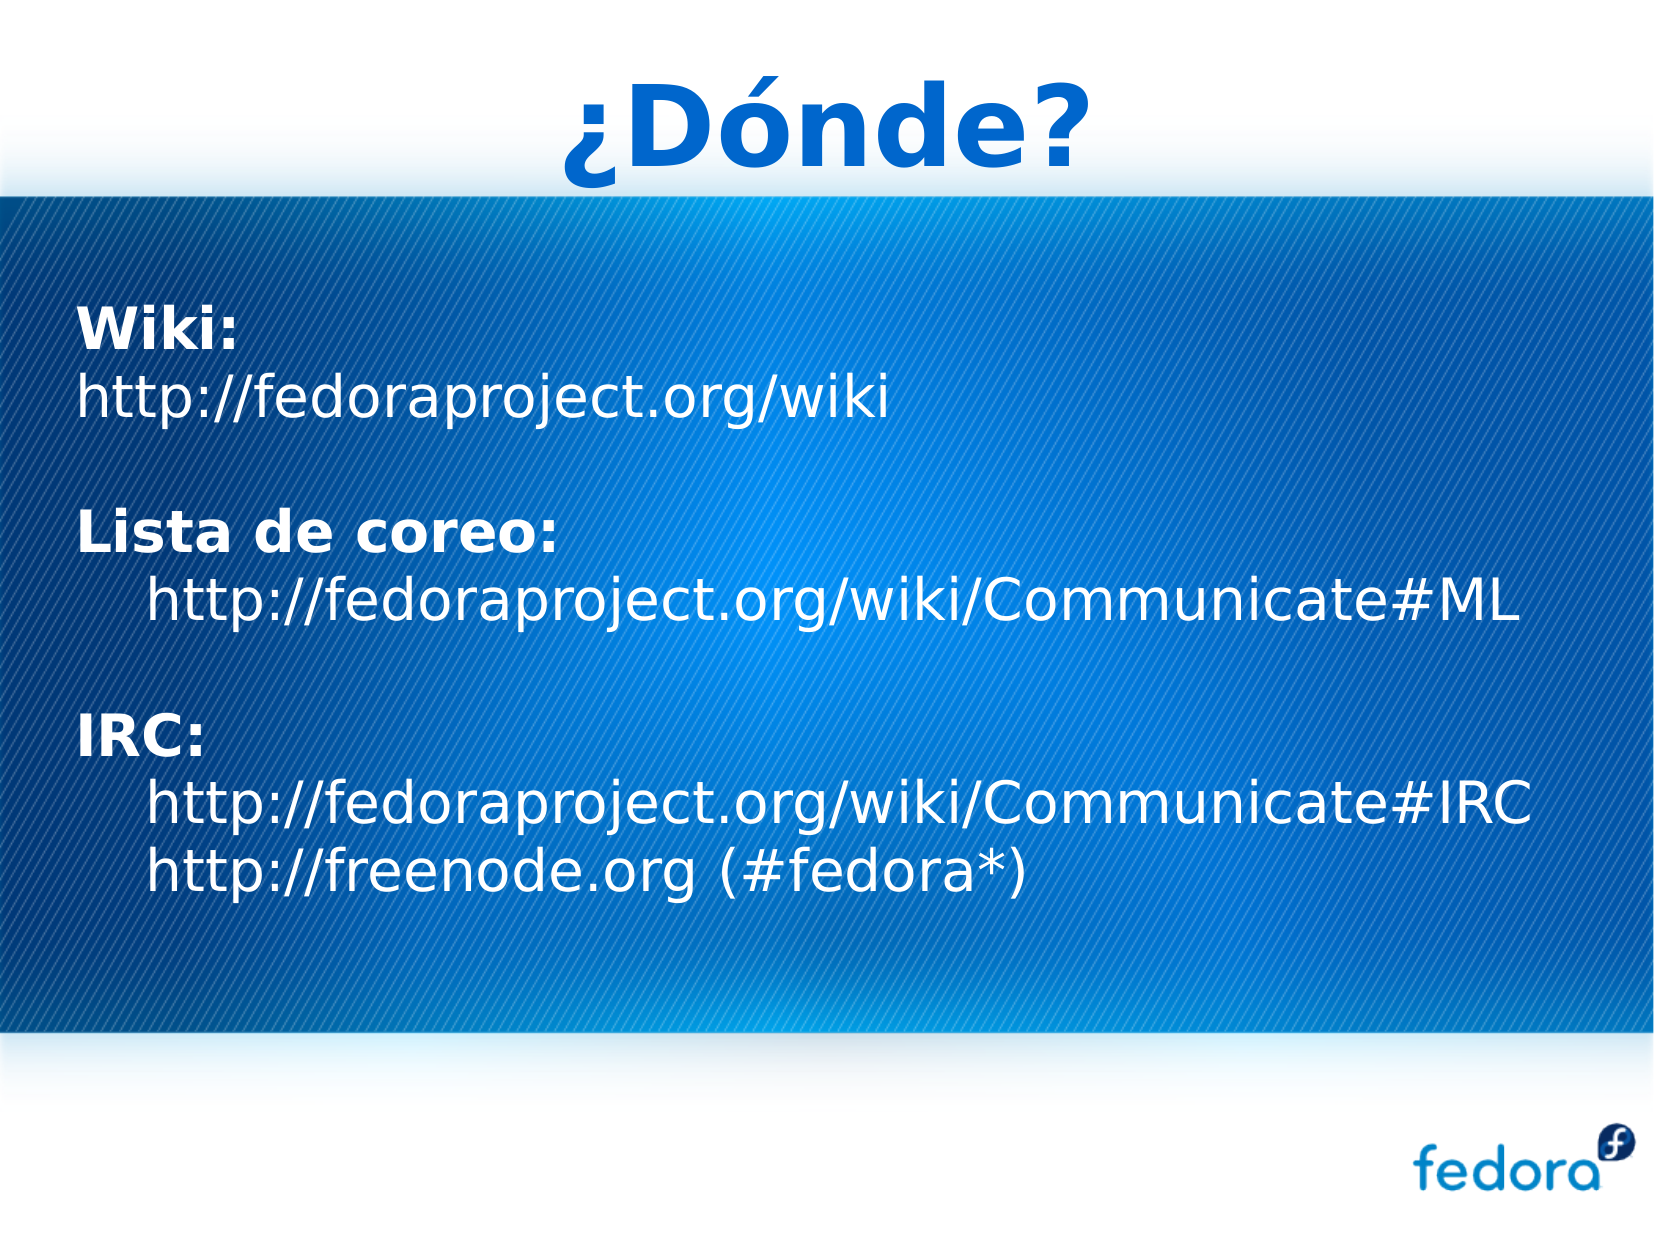

# ¿Dónde?
Wiki:
http://fedoraproject.org/wiki
Lista de coreo:
http://fedoraproject.org/wiki/Communicate#ML
IRC:
http://fedoraproject.org/wiki/Communicate#IRC
http://freenode.org (#fedora*)